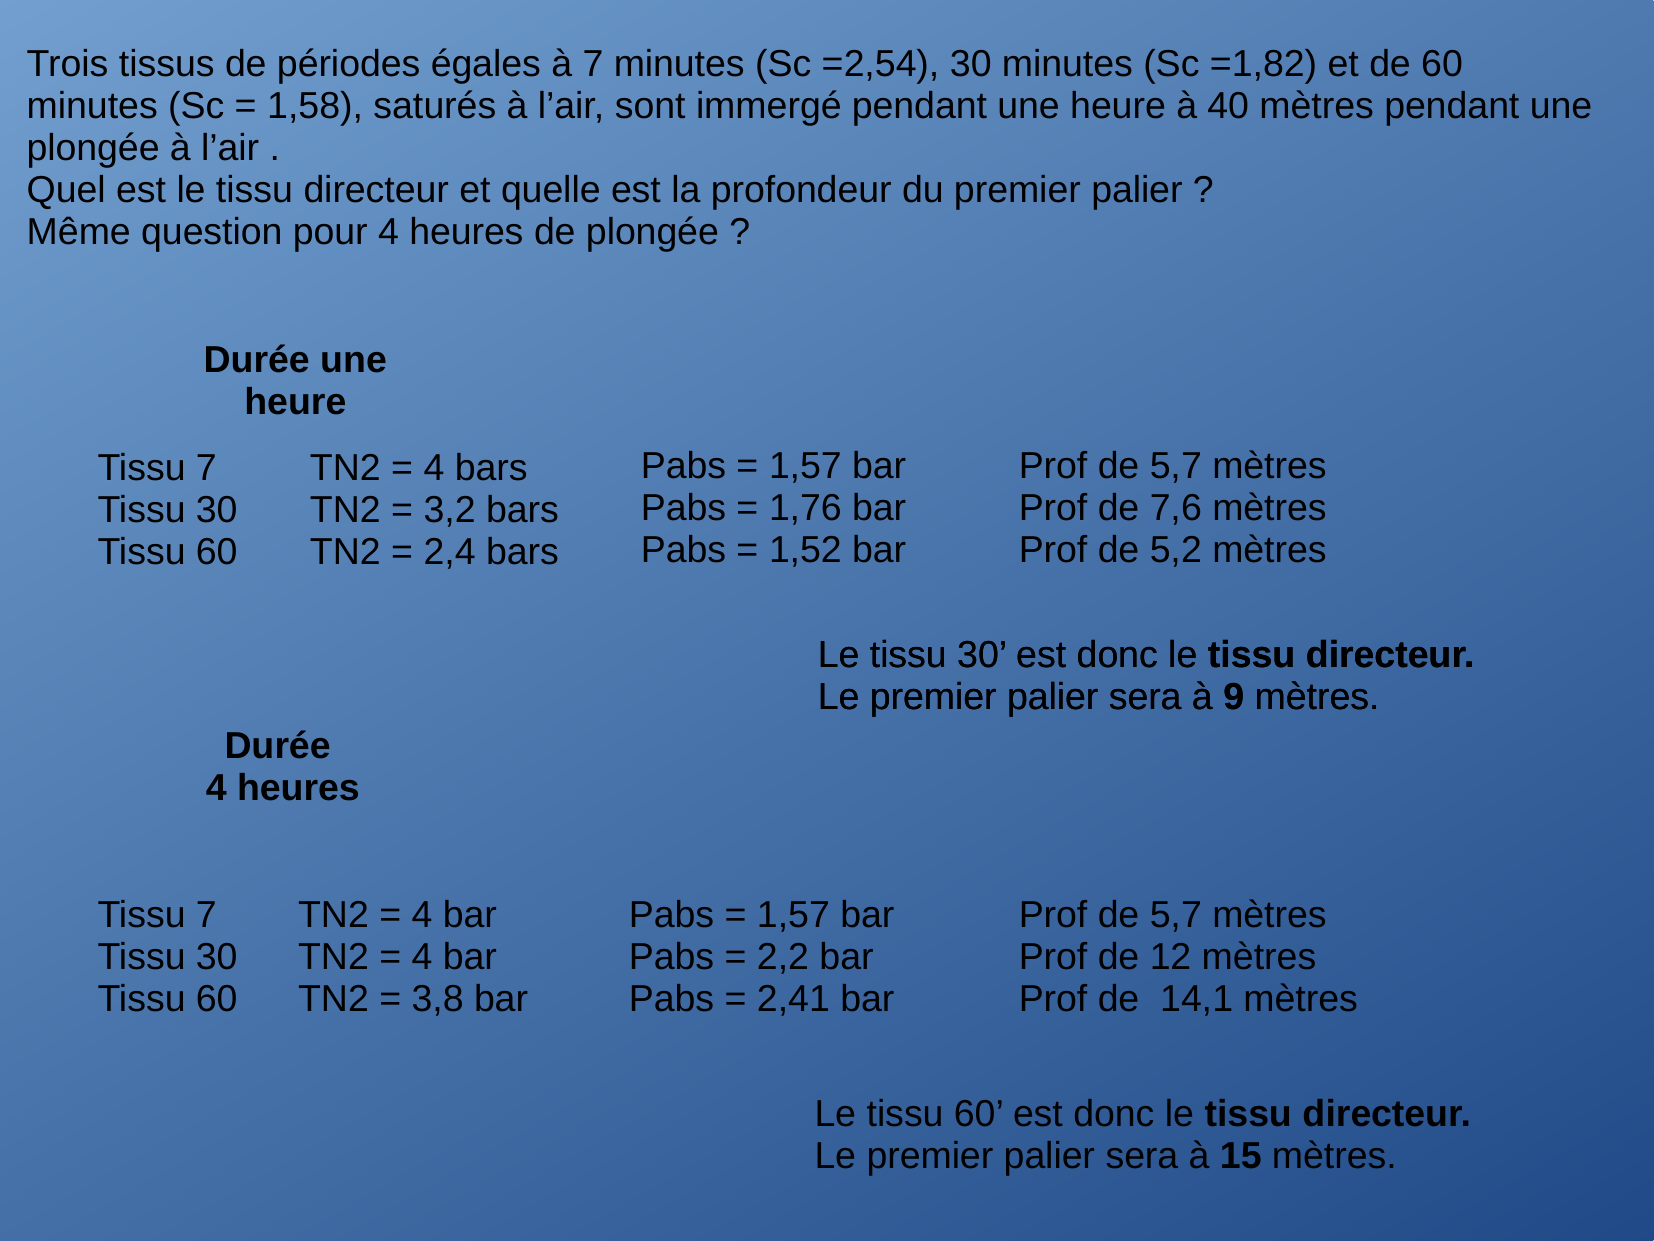

Trois tissus de périodes égales à 7 minutes (Sc =2,54), 30 minutes (Sc =1,82) et de 60 minutes (Sc = 1,58), saturés à l’air, sont immergé pendant une heure à 40 mètres pendant une plongée à l’air .
Quel est le tissu directeur et quelle est la profondeur du premier palier ?
Même question pour 4 heures de plongée ?
Durée une heure
Pabs = 1,57 bar
Pabs = 1,76 bar
Pabs = 1,52 bar
Prof de 5,7 mètres
Prof de 7,6 mètres
Prof de 5,2 mètres
Tissu 7
Tissu 30
Tissu 60
TN2 = 4 bars
TN2 = 3,2 bars
TN2 = 2,4 bars
Le tissu 30’ est donc le tissu directeur. Le premier palier sera à 9 mètres.
Le tissu 30’ est donc le tissu directeur. Le premier palier sera à 9 mètres.
Durée
 4 heures
Tissu 7
Tissu 30
Tissu 60
TN2 = 4 bar
TN2 = 4 bar
TN2 = 3,8 bar
Pabs = 1,57 bar
Pabs = 2,2 bar
Pabs = 2,41 bar
Prof de 5,7 mètres
Prof de 12 mètres
Prof de 14,1 mètres
Le tissu 60’ est donc le tissu directeur. Le premier palier sera à 15 mètres.